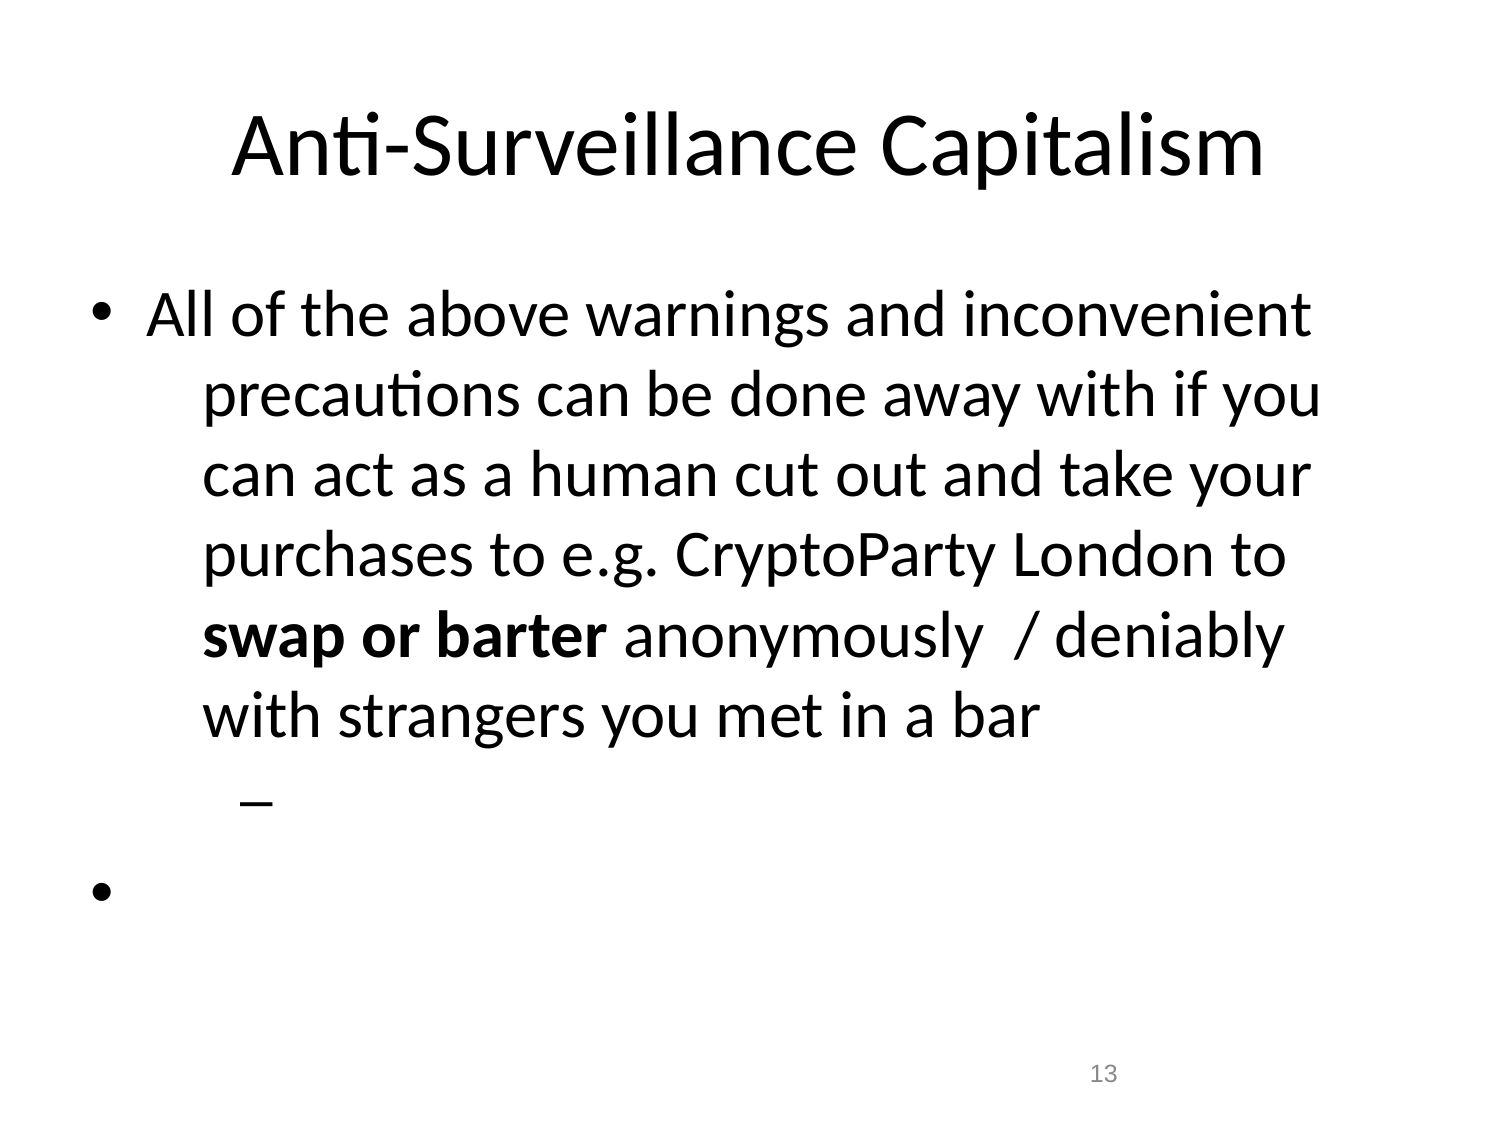

# Anti-Surveillance Capitalism
All of the above warnings and inconvenient precautions can be done away with if you can act as a human cut out and take your purchases to e.g. CryptoParty London to swap or barter anonymously / deniably with strangers you met in a bar
13